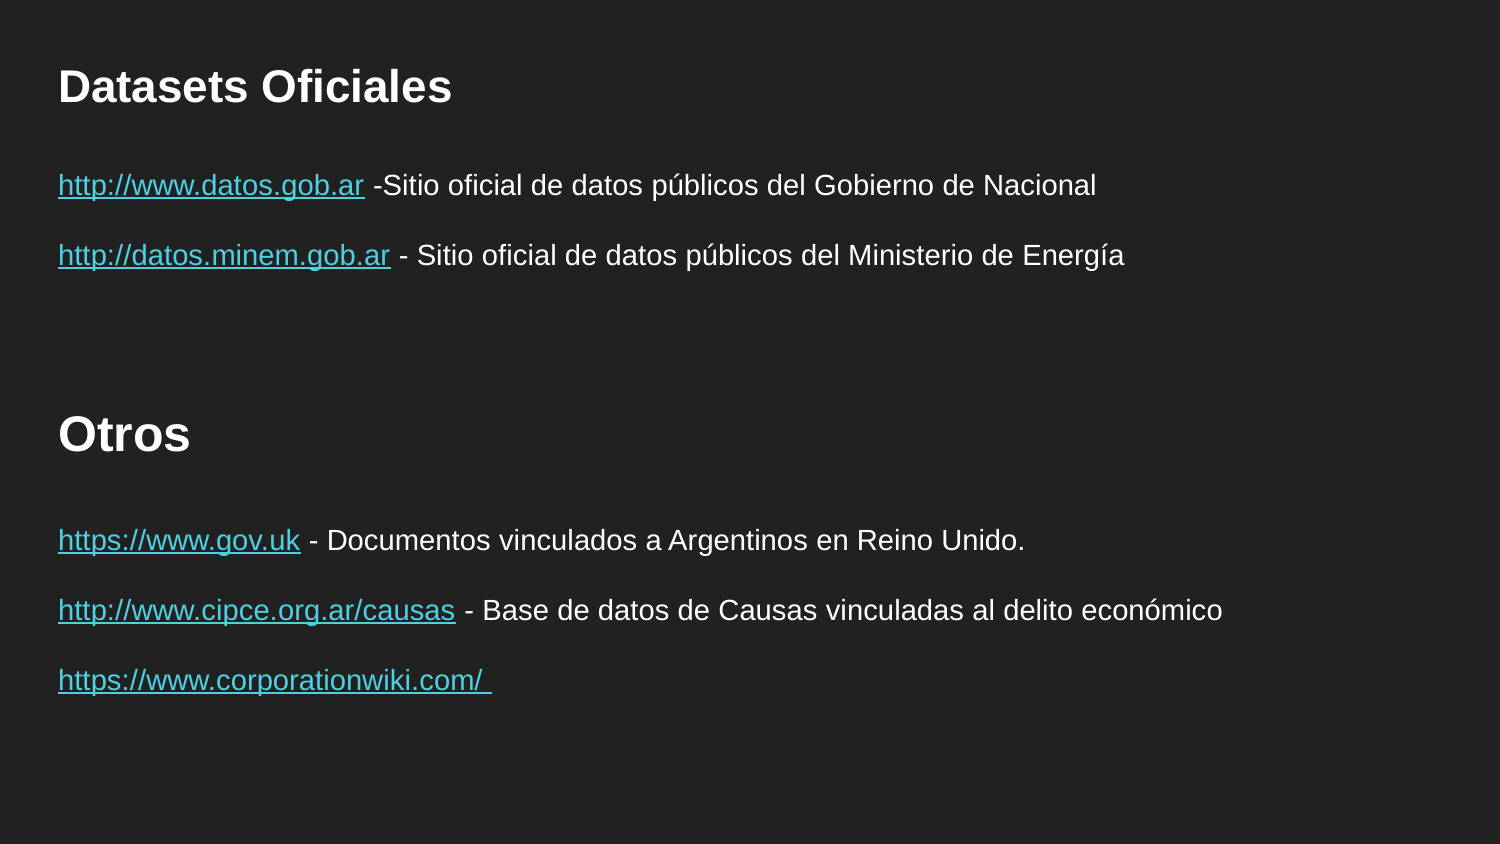

Datasets Oficiales
http://www.datos.gob.ar -Sitio oficial de datos públicos del Gobierno de Nacional
http://datos.minem.gob.ar - Sitio oficial de datos públicos del Ministerio de Energía
Otros
https://www.gov.uk - Documentos vinculados a Argentinos en Reino Unido.
http://www.cipce.org.ar/causas - Base de datos de Causas vinculadas al delito económico
https://www.corporationwiki.com/